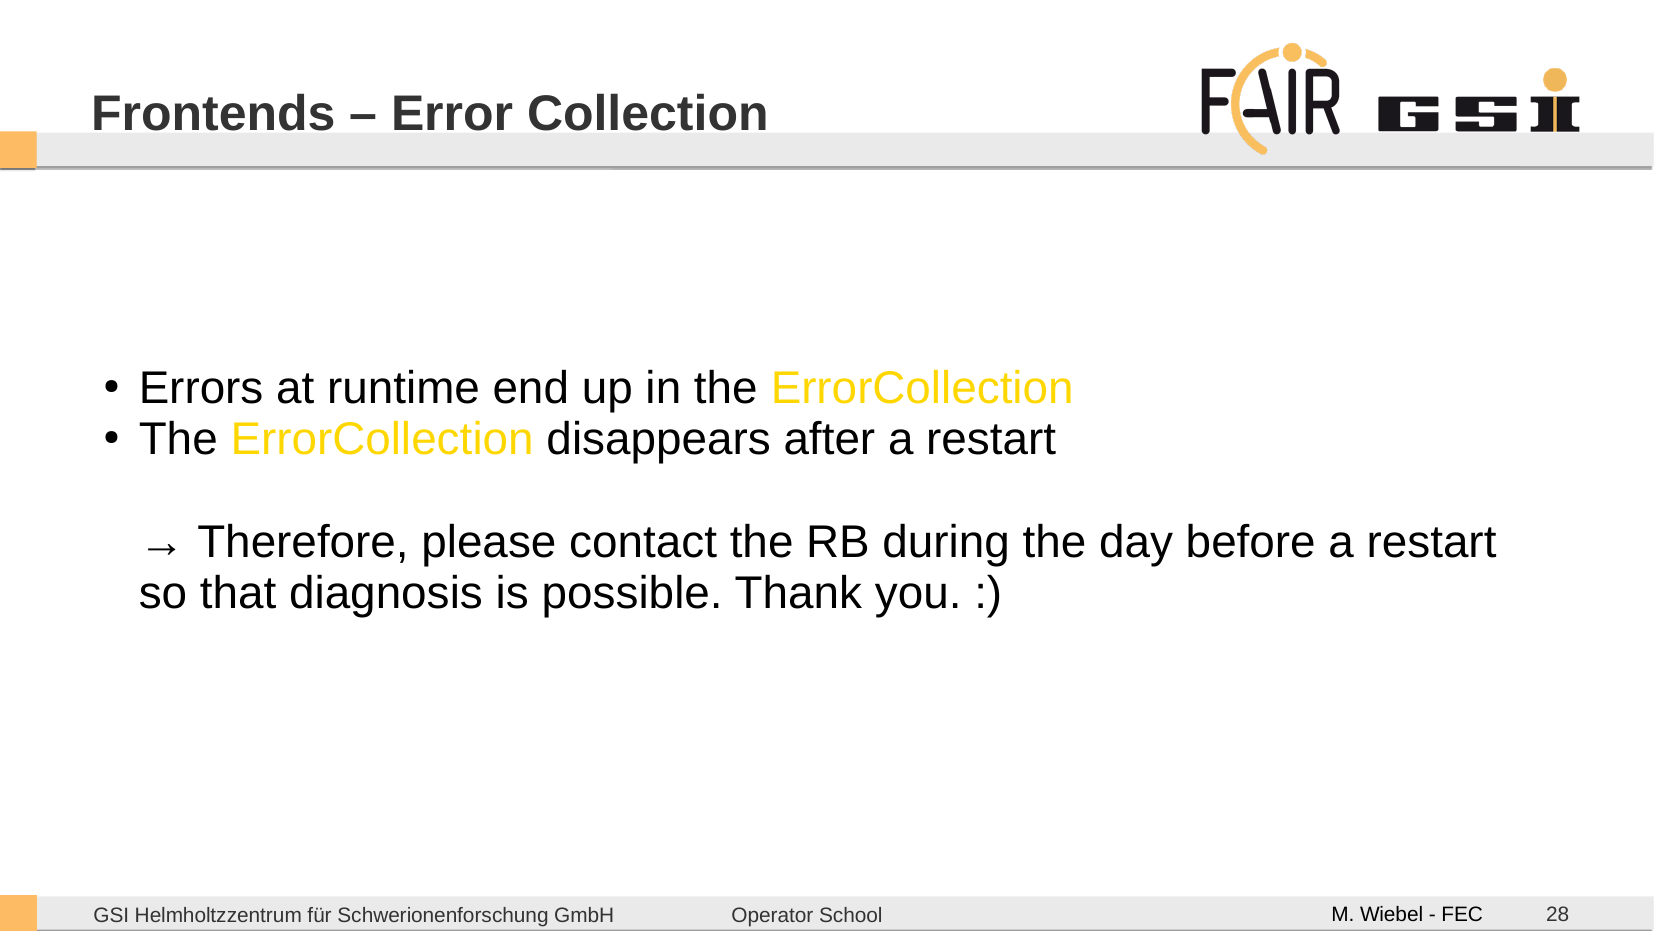

# Frontends – Error Collection
Errors at runtime end up in the ErrorCollection
The ErrorCollection disappears after a restart
→ Therefore, please contact the RB during the day before a restart so that diagnosis is possible. Thank you. :)
M. Wiebel - FEC
28
Operator School